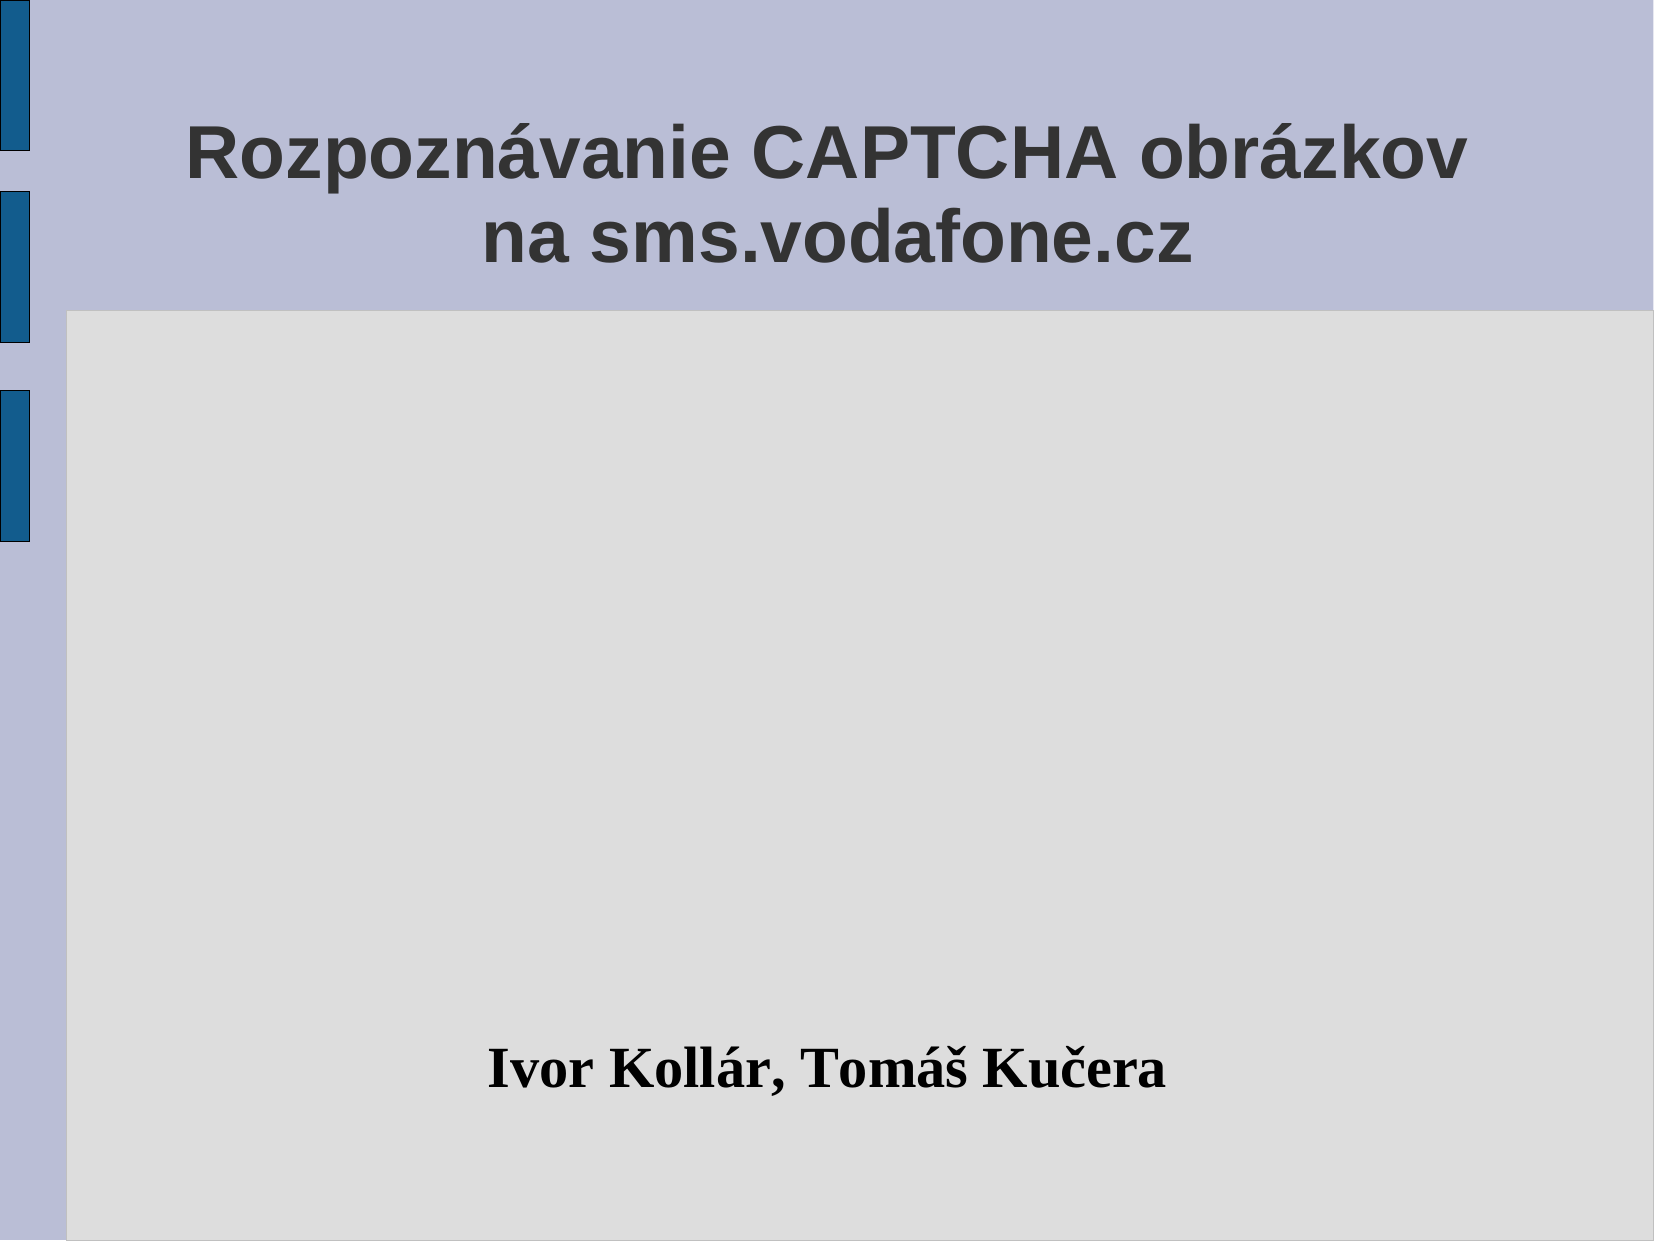

# Rozpoznávanie CAPTCHA obrázkov na sms.vodafone.cz
Ivor Kollár, Tomáš Kučera